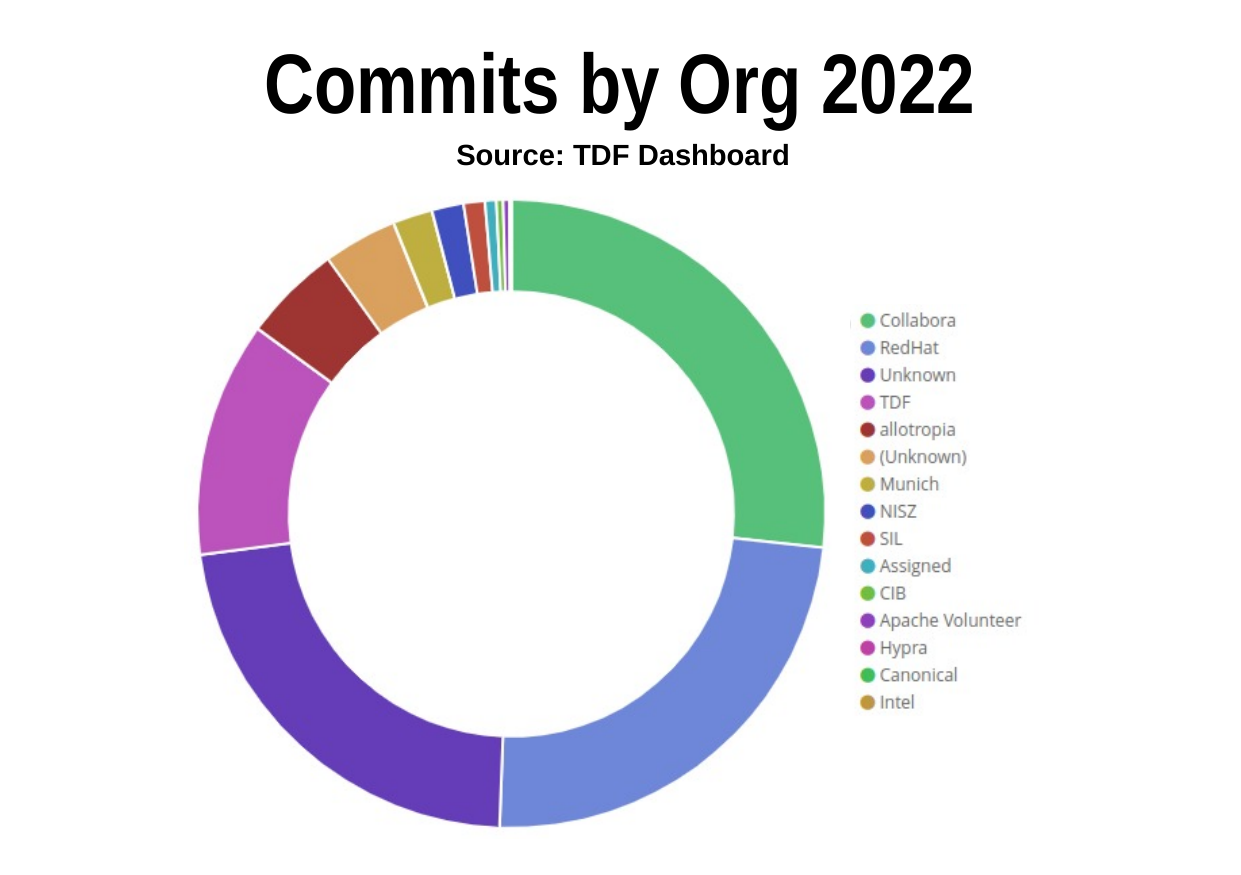

# Commits by Org 2022
Source: TDF Dashboard